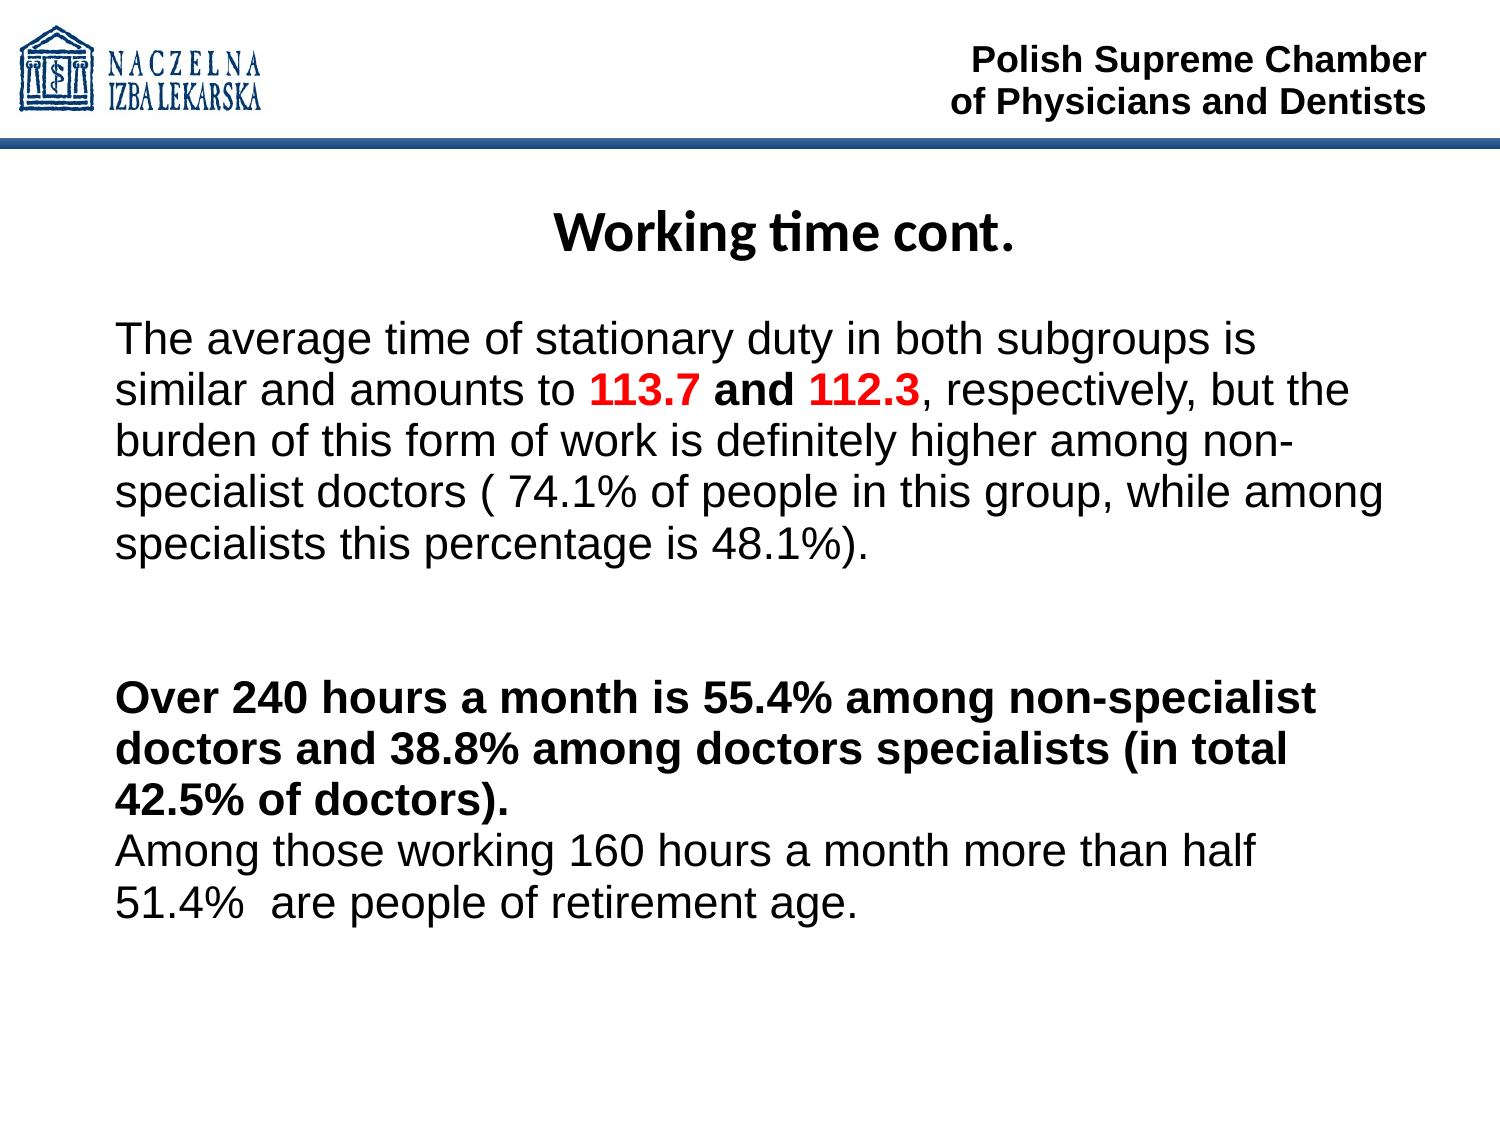

Polish Supreme Chamber
of Physicians and Dentists
	Working time cont.
The average time of stationary duty in both subgroups is similar and amounts to 113.7 and 112.3, respectively, but the burden of this form of work is definitely higher among non-specialist doctors ( 74.1% of people in this group, while among specialists this percentage is 48.1%).
Over 240 hours a month is 55.4% among non-specialist doctors and 38.8% among doctors specialists (in total 42.5% of doctors).
Among those working 160 hours a month more than half 51.4% are people of retirement age.